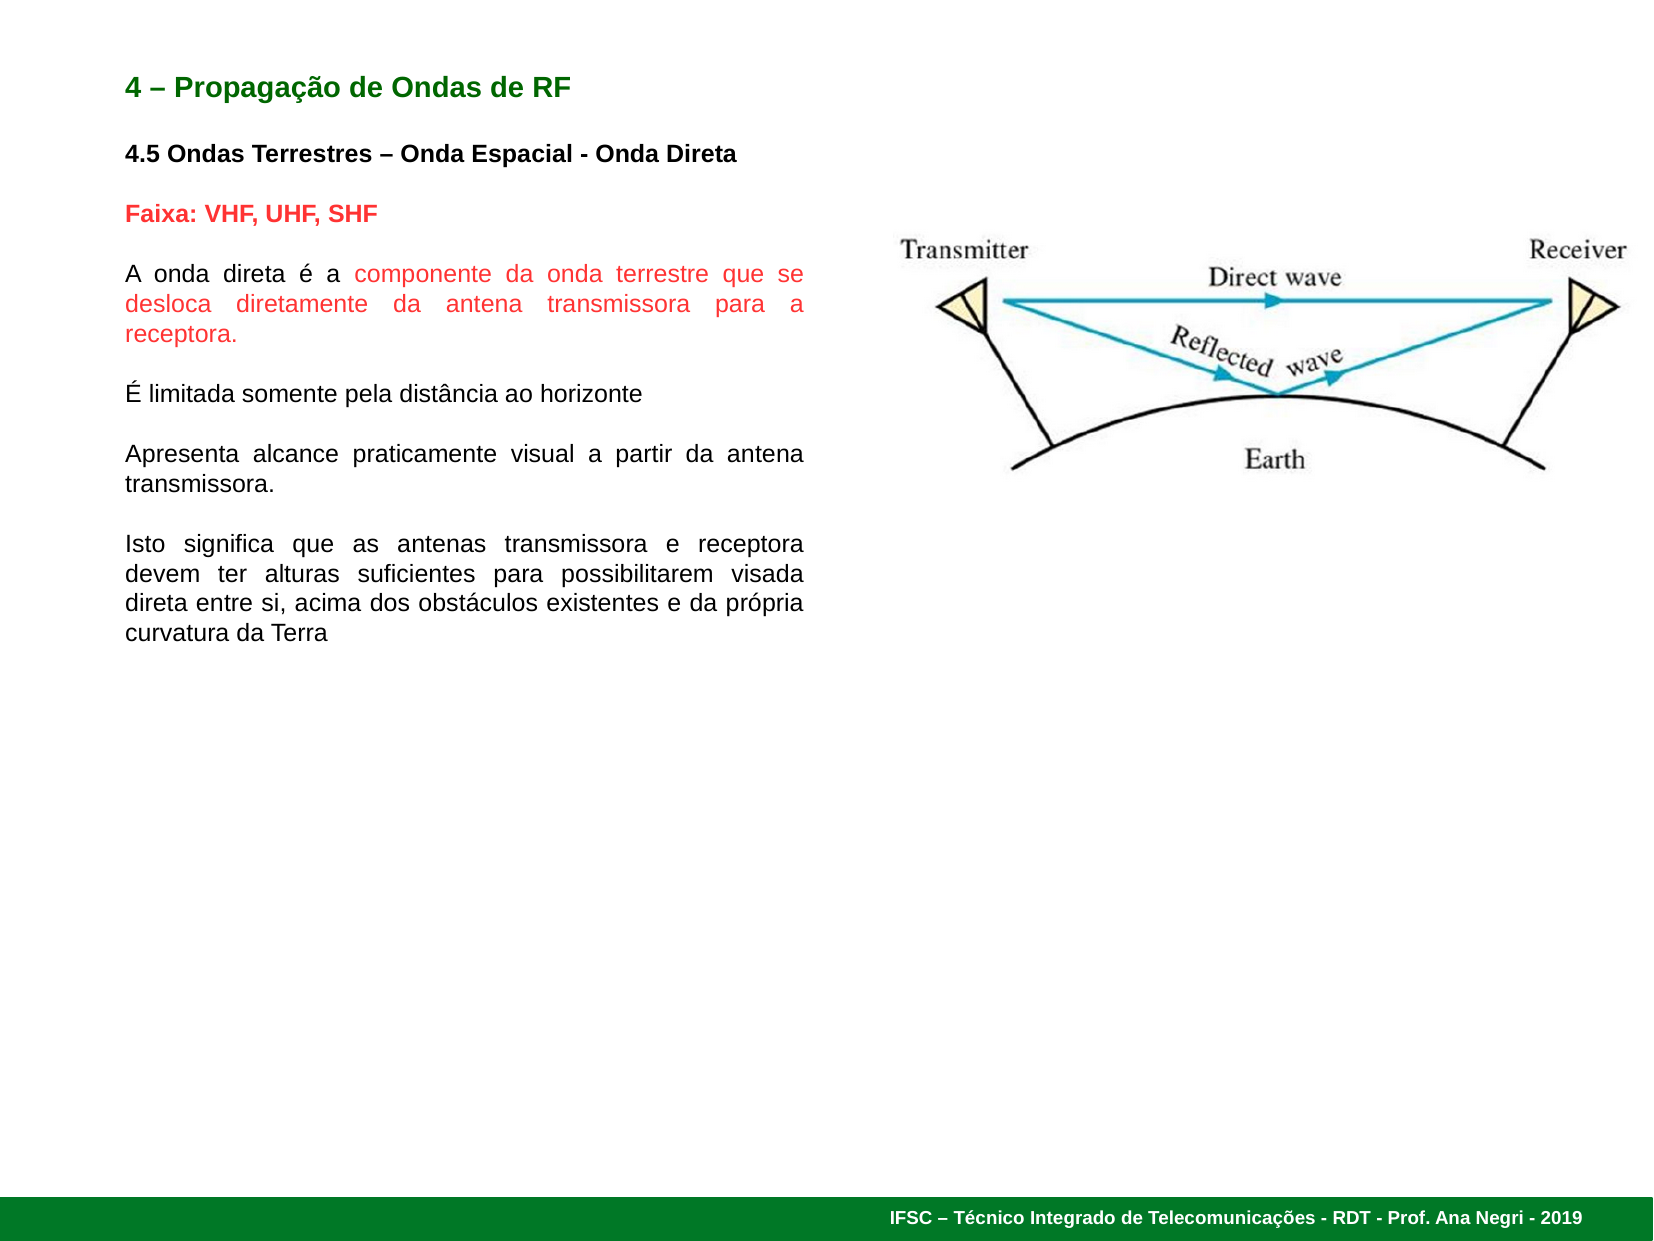

4 – Propagação de Ondas de RF
4.5 Ondas Terrestres – Onda Espacial - Onda Direta
Faixa: VHF, UHF, SHF
A onda direta é a componente da onda terrestre que se desloca diretamente da antena transmissora para a receptora.
É limitada somente pela distância ao horizonte
Apresenta alcance praticamente visual a partir da antena transmissora.
Isto significa que as antenas transmissora e receptora devem ter alturas suficientes para possibilitarem visada direta entre si, acima dos obstáculos existentes e da própria curvatura da Terra
IFSC – Técnico Integrado de Telecomunicações - RDT - Prof. Ana Negri - 2019